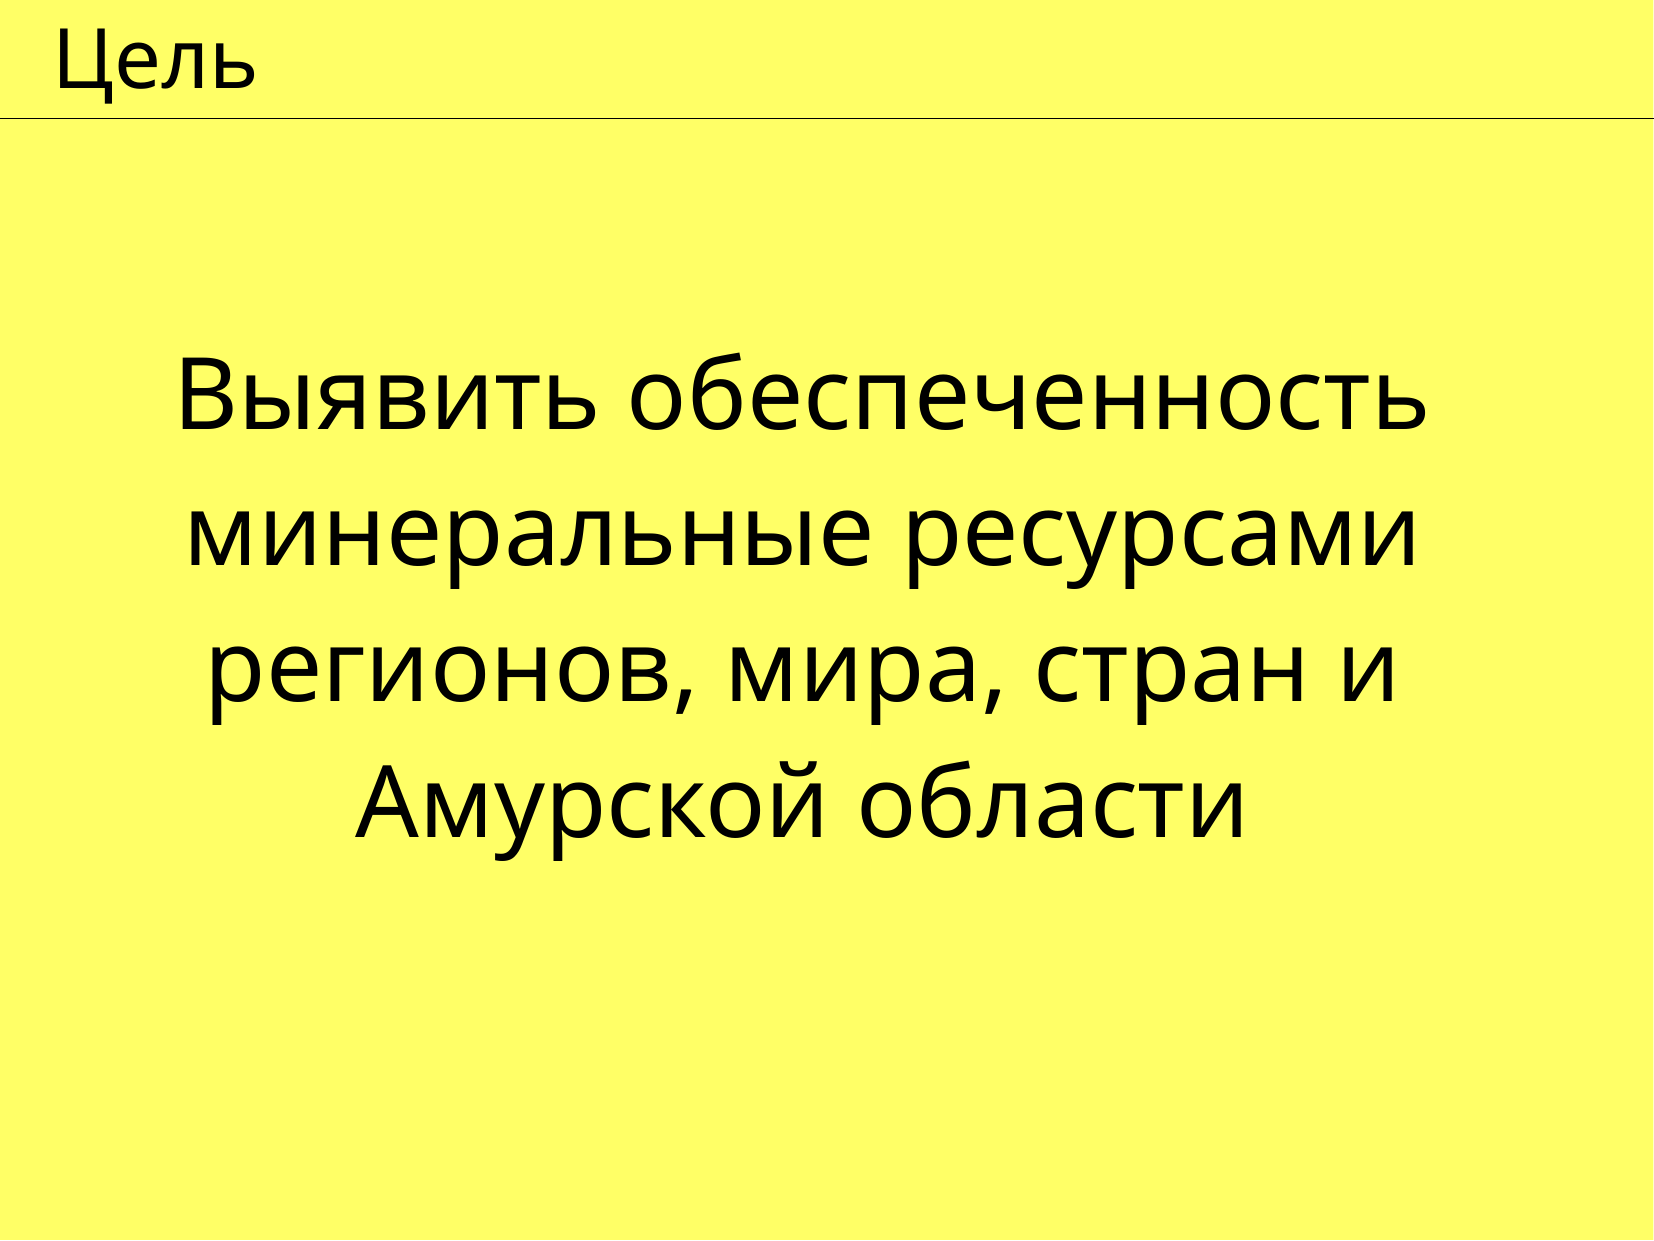

Цель
# Выявить обеспеченность минеральные ресурсами регионов, мира, стран и Амурской области